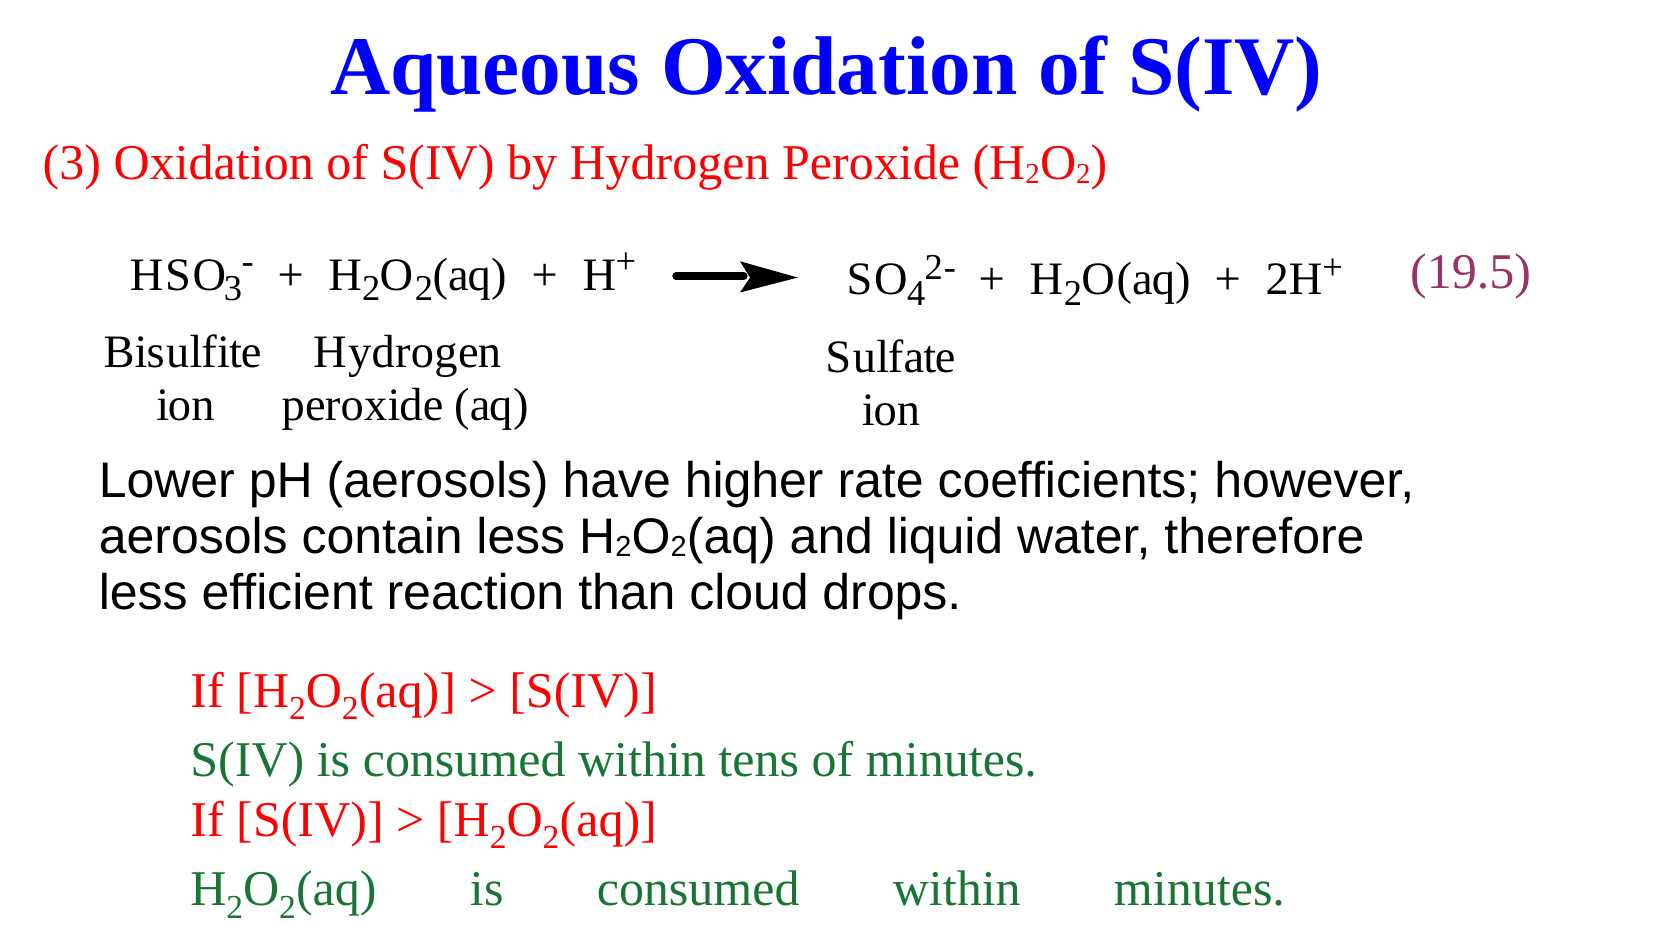

# Aqueous Oxidation of S(IV)
(3) Oxidation of S(IV) by Hydrogen Peroxide (H2O2)
(19.5)
Lower pH (aerosols) have higher rate coefficients; however,
aerosols contain less H2O2(aq) and liquid water, therefore
less efficient reaction than cloud drops.
If [H2O2(aq)] > [S(IV)]
S(IV) is consumed within tens of minutes.
If [S(IV)] > [H2O2(aq)]
H2O2(aq) is consumed within minutes.